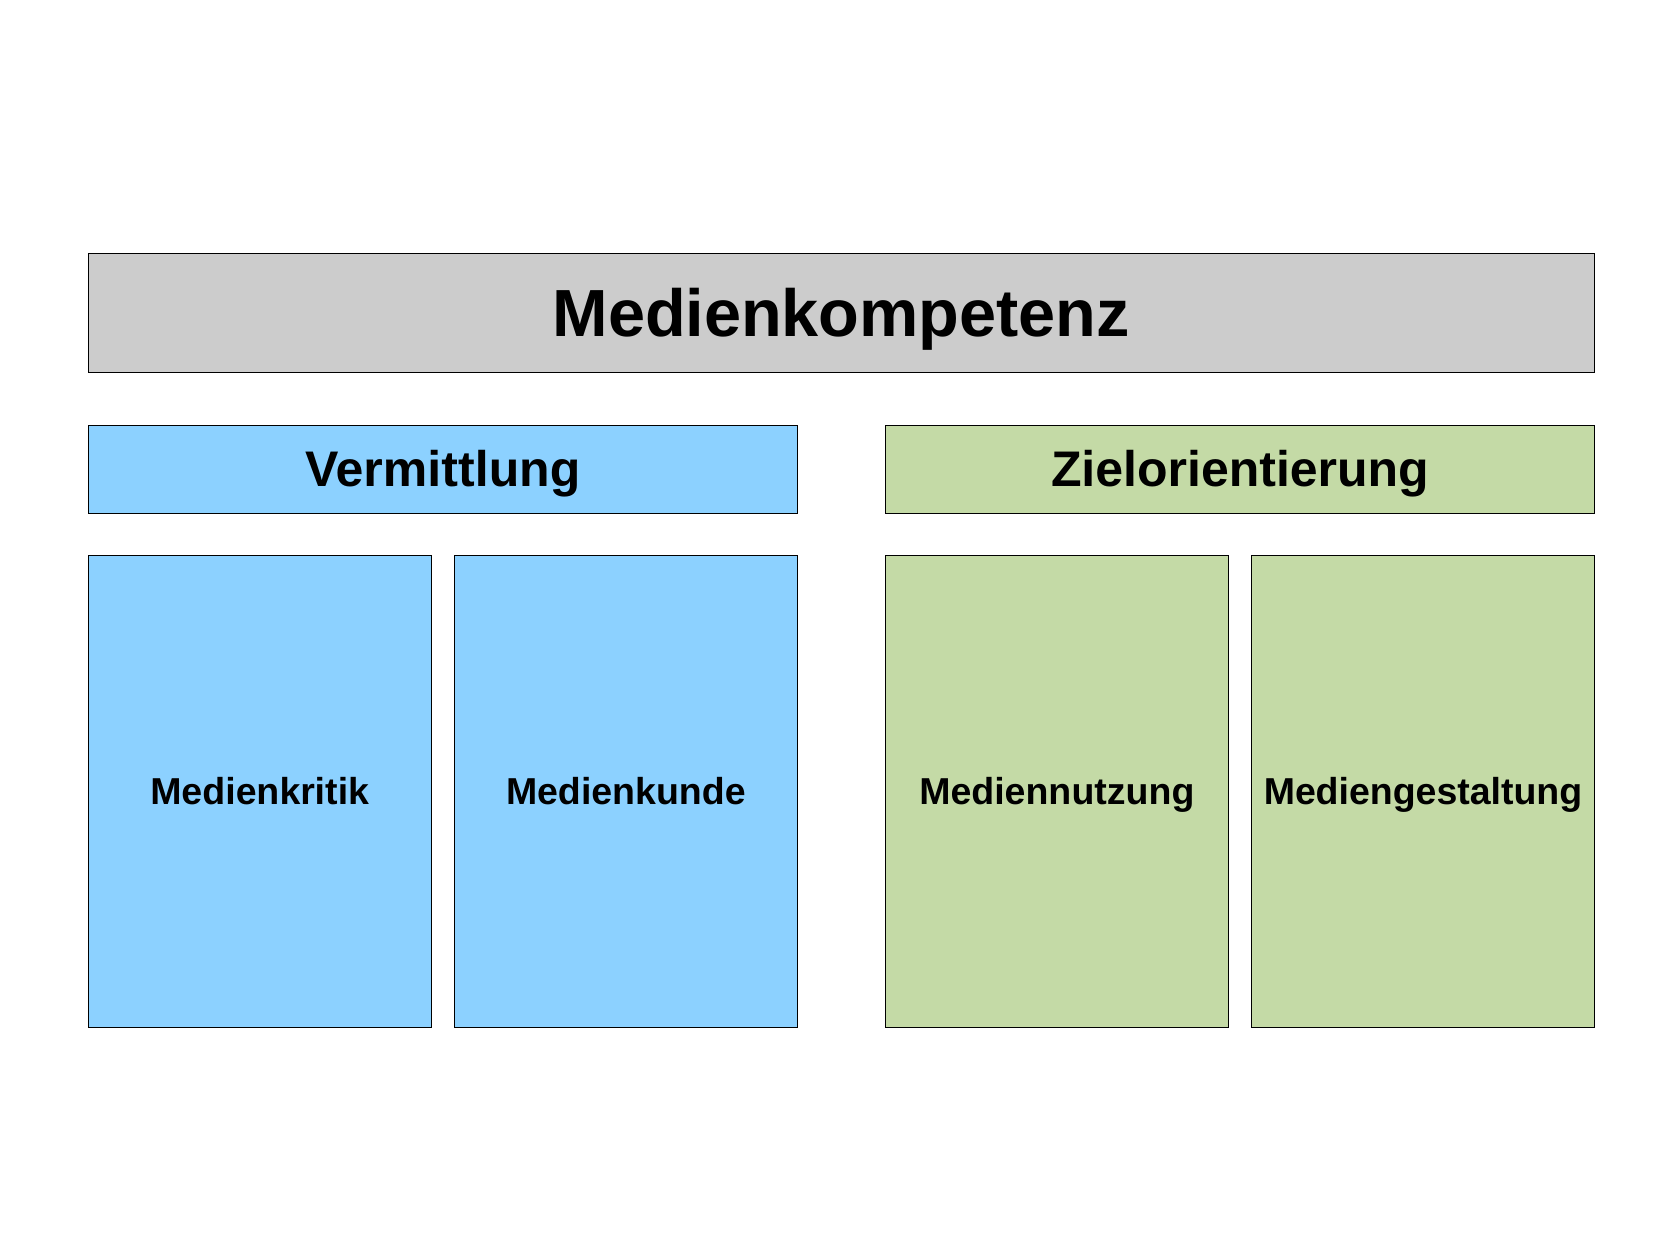

Medienkompetenz
Vermittlung
Zielorientierung
Medienkritik
Medienkunde
Mediennutzung
Mediengestaltung